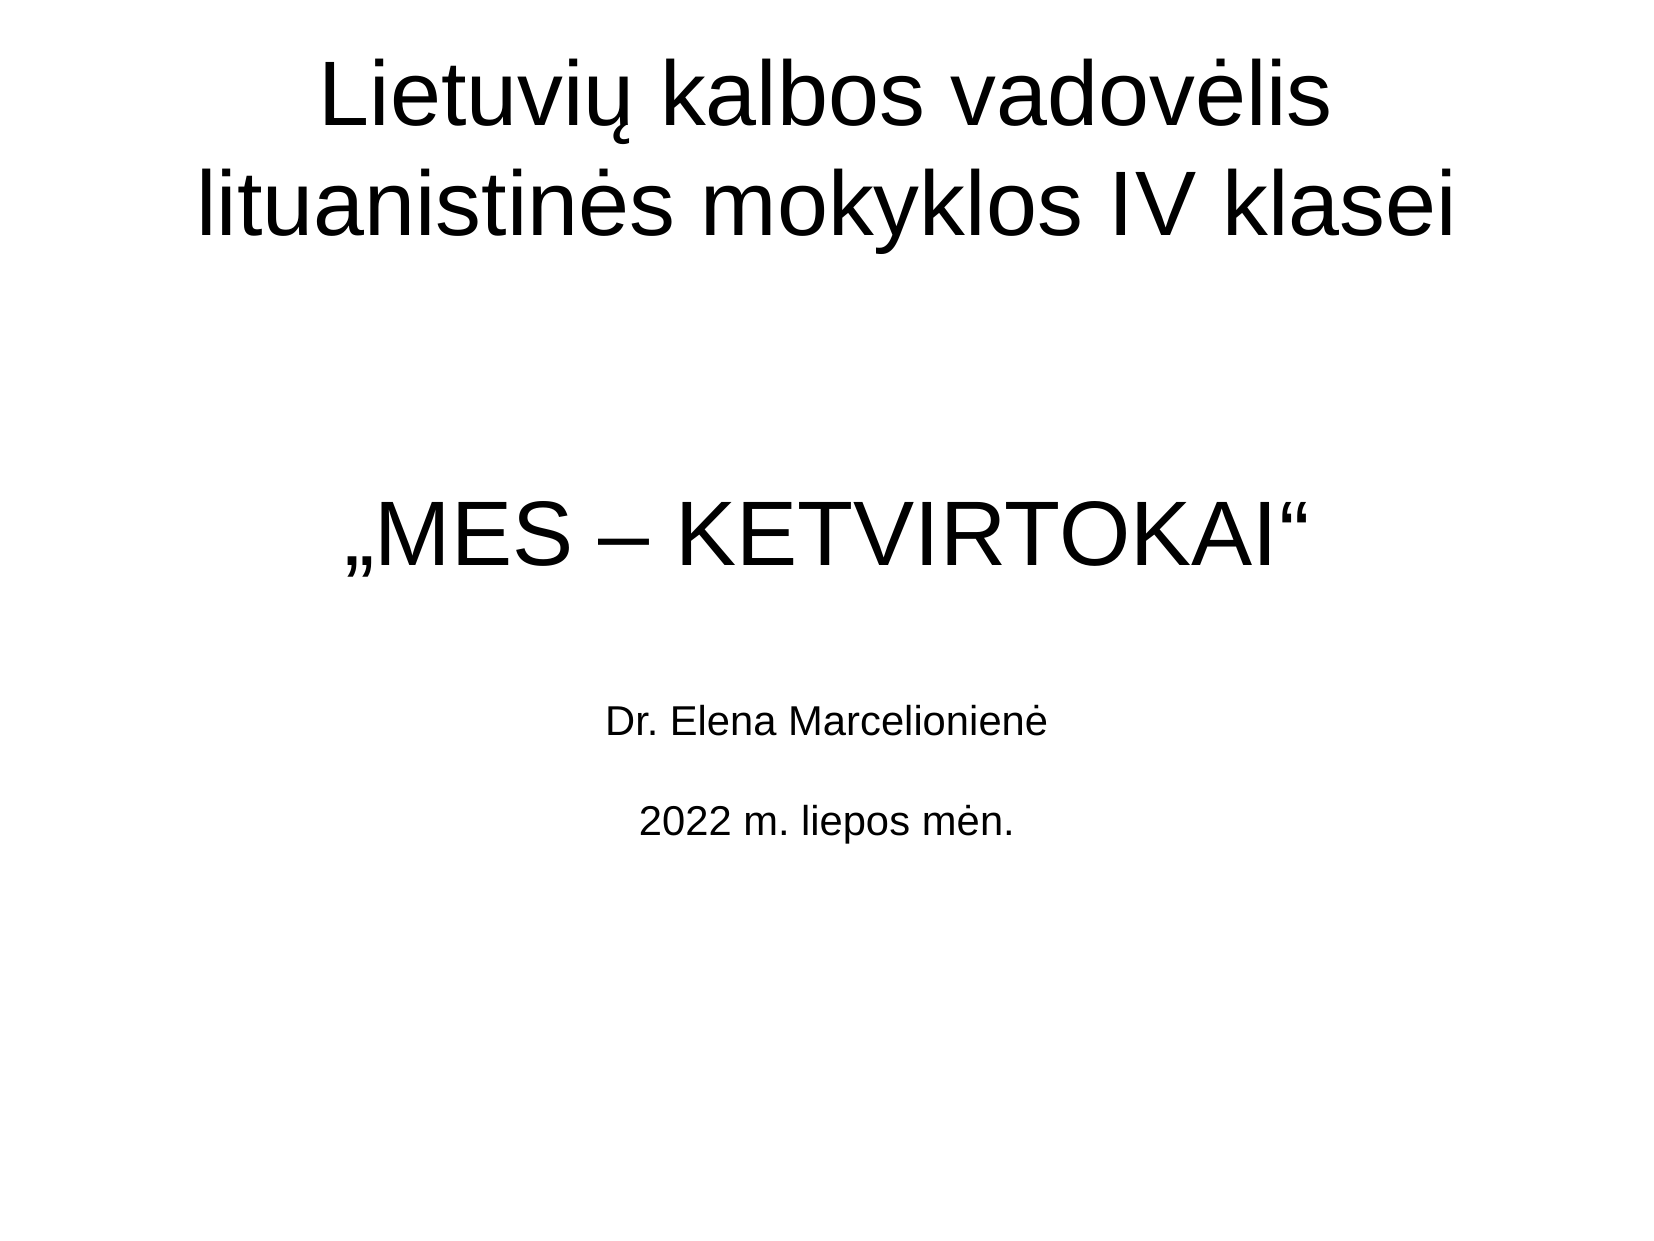

# Lietuvių kalbos vadovėlis lituanistinės mokyklos IV klasei „MES – KETVIRTOKAI“ Dr. Elena Marcelionienė 2022 m. liepos mėn.